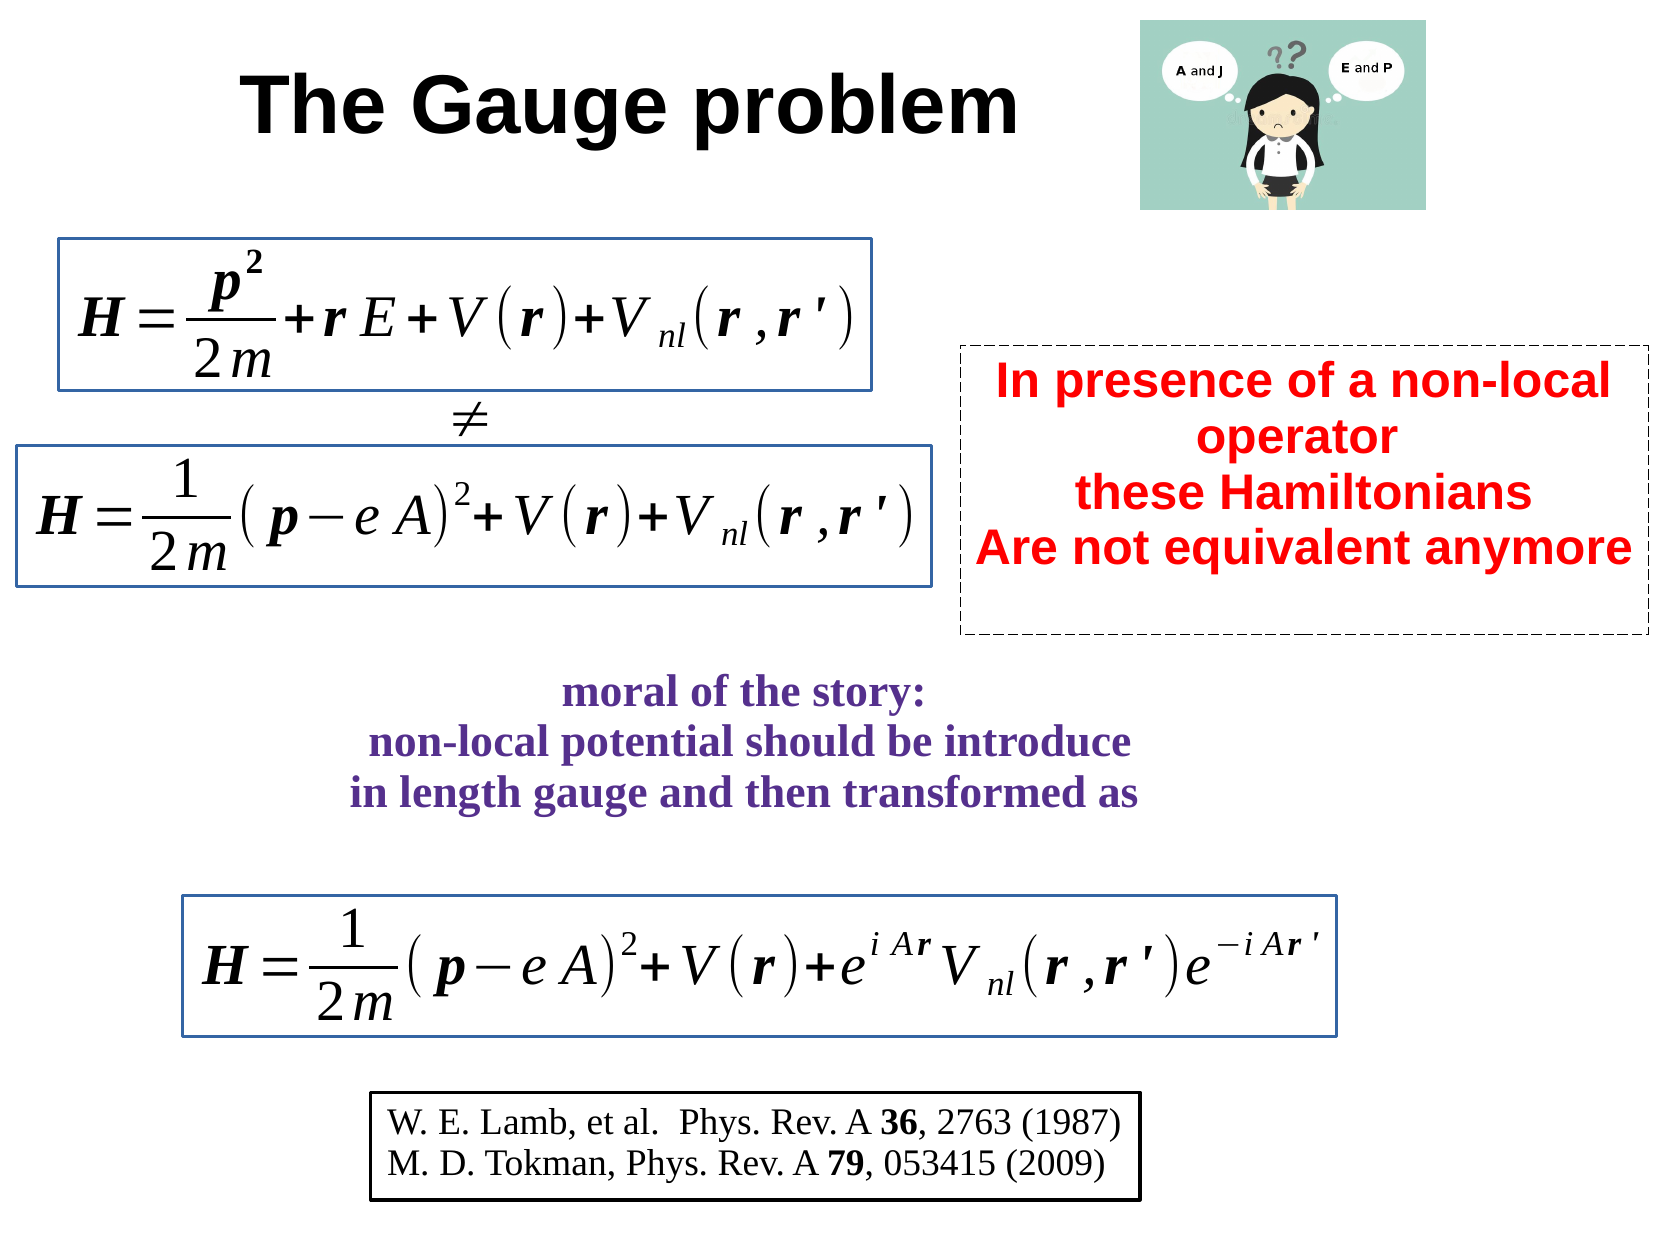

# The Gauge problem
In presence of a non-local
operator
these Hamiltonians
Are not equivalent anymore
moral of the story:
non-local potential should be introduce in length gauge and then transformed as
W. E. Lamb, et al. Phys. Rev. A 36, 2763 (1987)
M. D. Tokman, Phys. Rev. A 79, 053415 (2009)